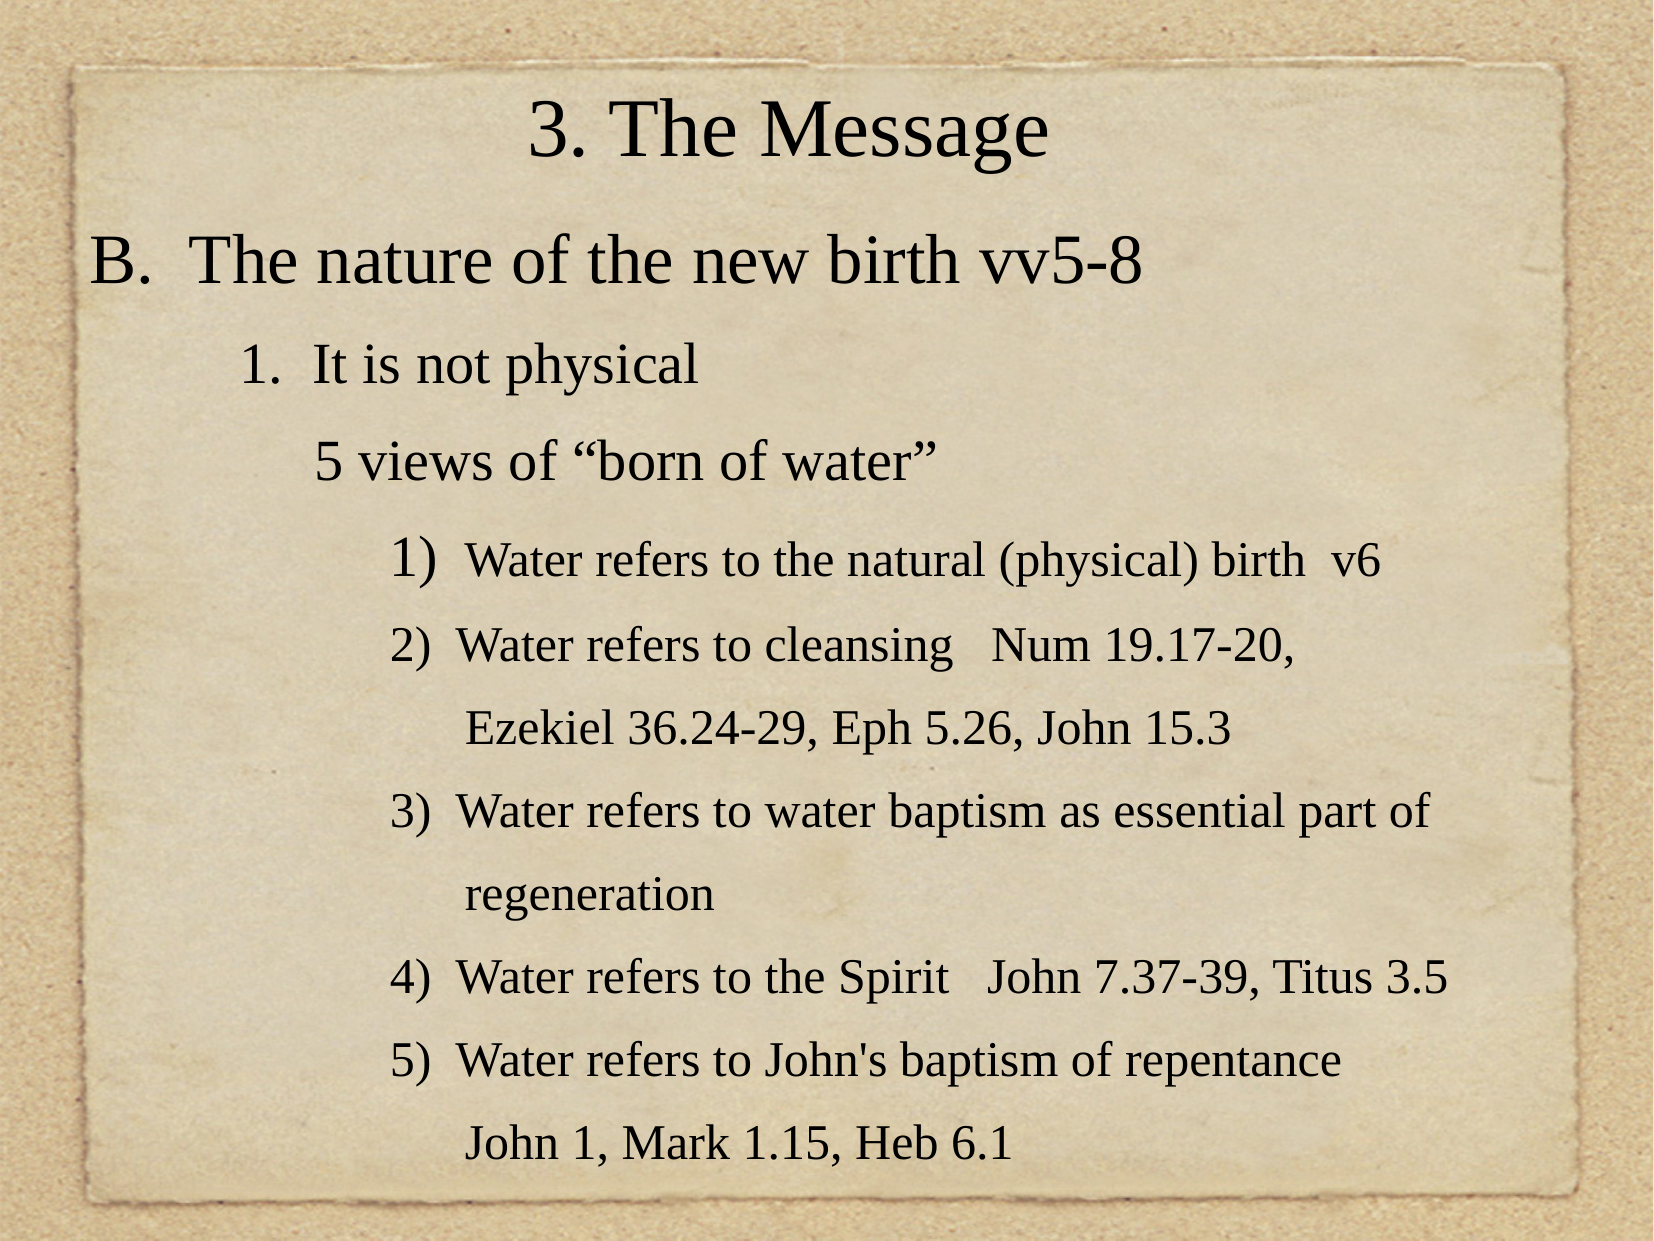

3. The Message
B. The nature of the new birth vv5-8
		1. It is not physical
			5 views of “born of water”
				1) Water refers to the natural (physical) birth v6
				2) Water refers to cleansing Num 19.17-20, 								Ezekiel 36.24-29, Eph 5.26, John 15.3
				3) Water refers to water baptism as essential part of 						regeneration
				4) Water refers to the Spirit John 7.37-39, Titus 3.5
				5) Water refers to John's baptism of repentance 							John 1, Mark 1.15, Heb 6.1